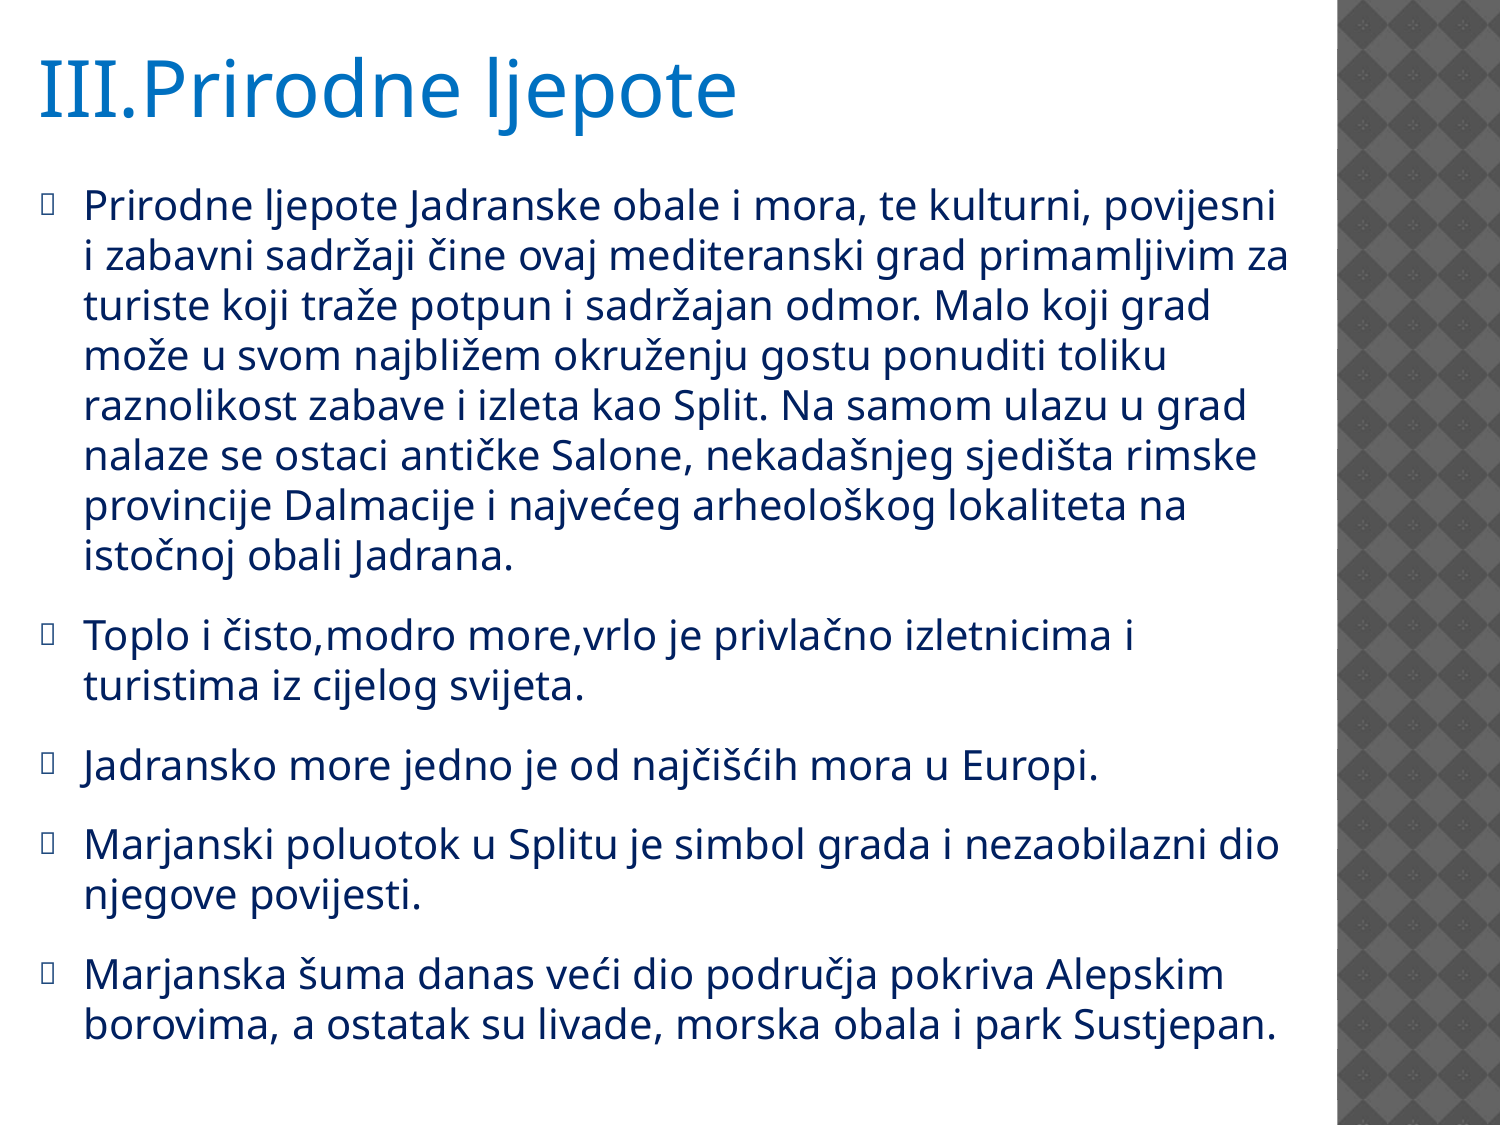

# III.Prirodne ljepote
Prirodne ljepote Jadranske obale i mora, te kulturni, povijesni i zabavni sadržaji čine ovaj mediteranski grad primamljivim za turiste koji traže potpun i sadržajan odmor. Malo koji grad može u svom najbližem okruženju gostu ponuditi toliku raznolikost zabave i izleta kao Split. Na samom ulazu u grad nalaze se ostaci antičke Salone, nekadašnjeg sjedišta rimske provincije Dalmacije i najvećeg arheološkog lokaliteta na istočnoj obali Jadrana.
Toplo i čisto,modro more,vrlo je privlačno izletnicima i turistima iz cijelog svijeta.
Jadransko more jedno je od najčišćih mora u Europi.
Marjanski poluotok u Splitu je simbol grada i nezaobilazni dio njegove povijesti.
Marjanska šuma danas veći dio područja pokriva Alepskim borovima, a ostatak su livade, morska obala i park Sustjepan.